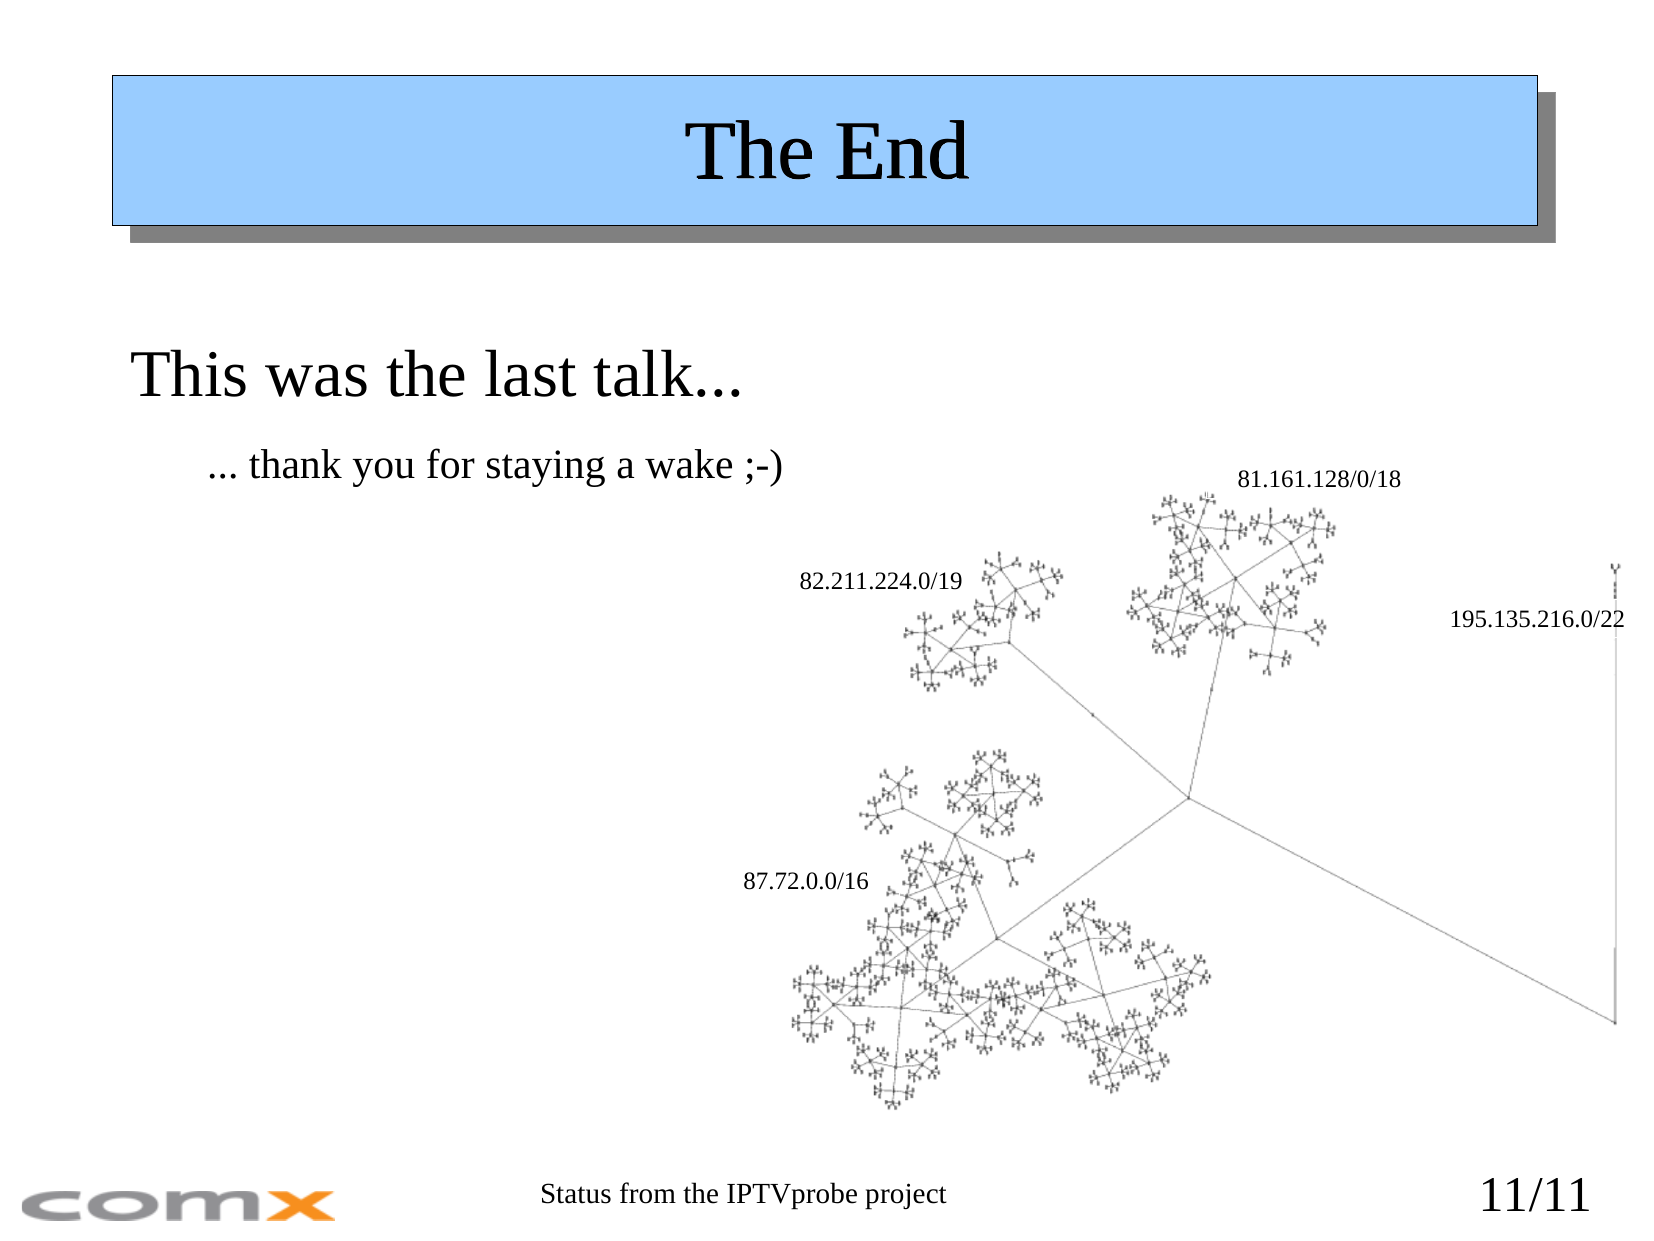

# The End
This was the last talk...
... thank you for staying a wake ;-)
81.161.128/0/18
82.211.224.0/19
195.135.216.0/22
87.72.0.0/16